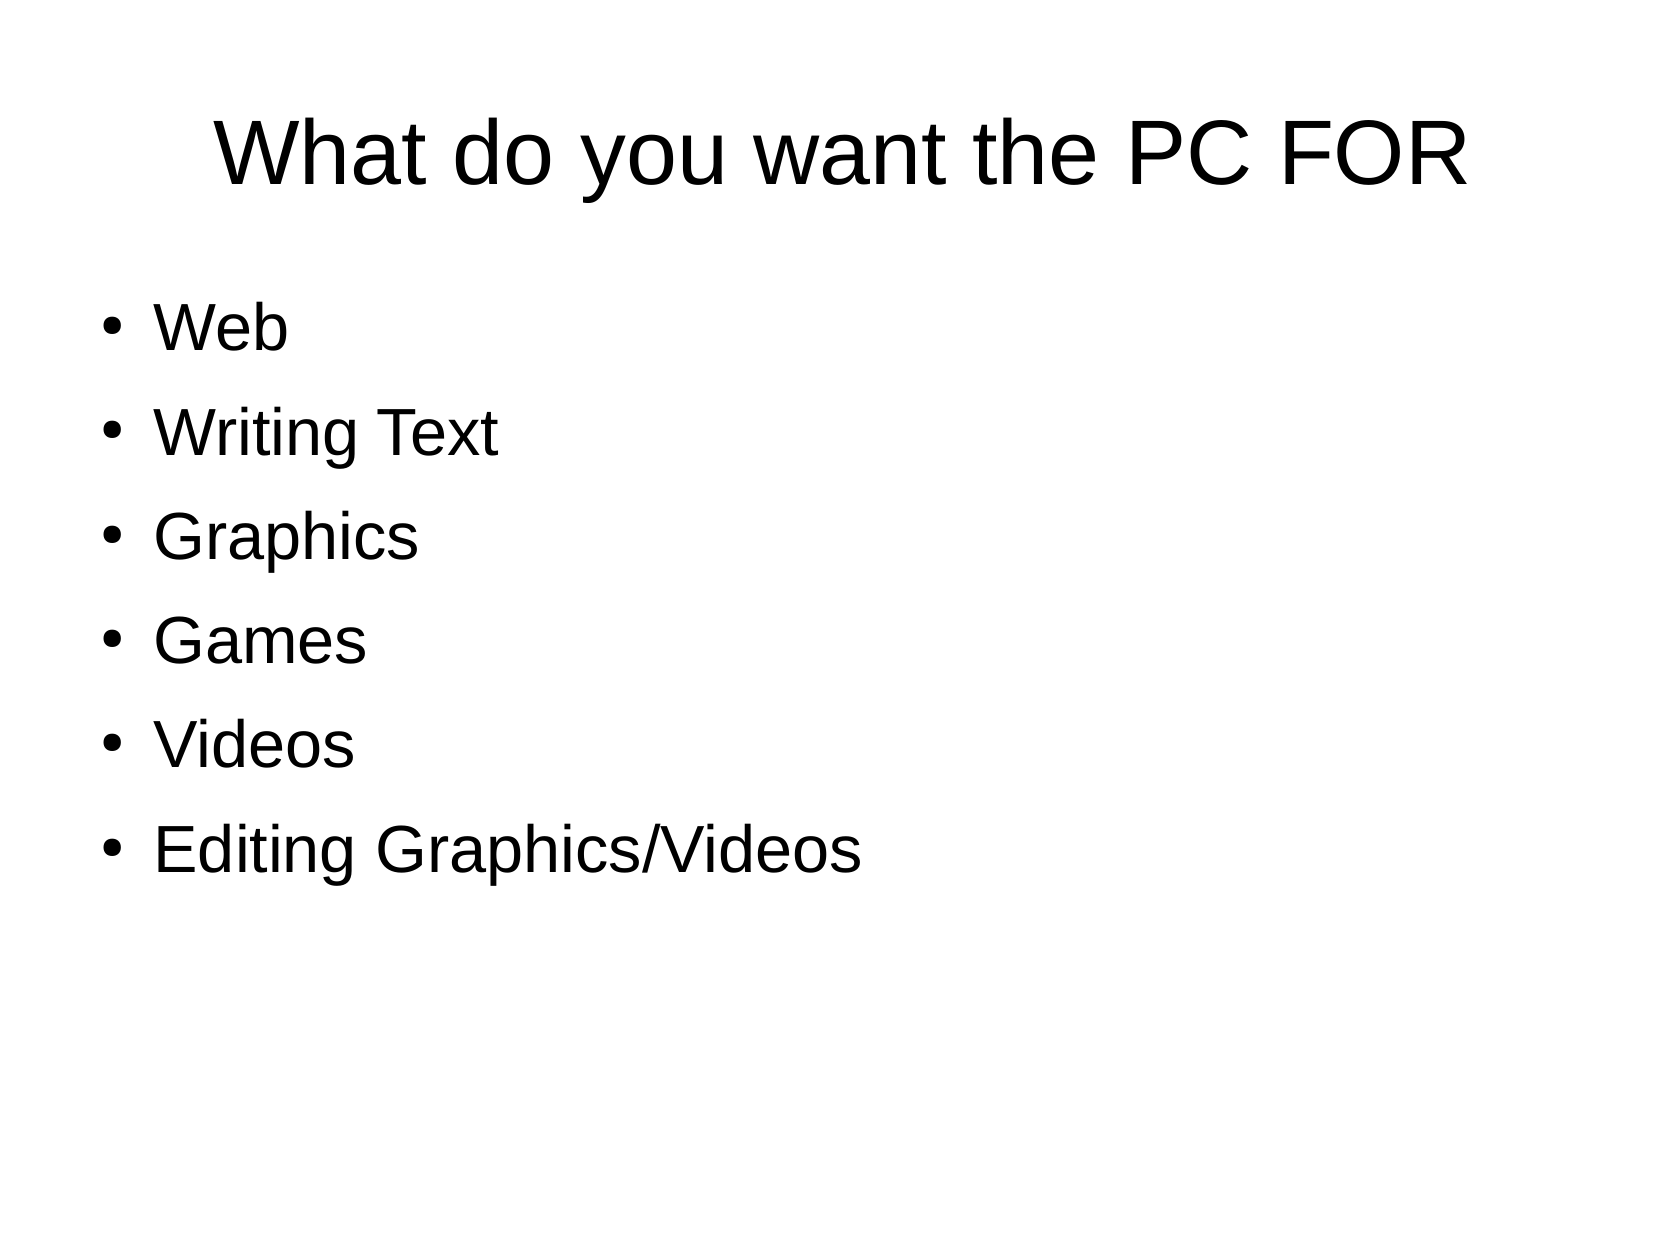

# What do you want the PC FOR
Web
Writing Text
Graphics
Games
Videos
Editing Graphics/Videos